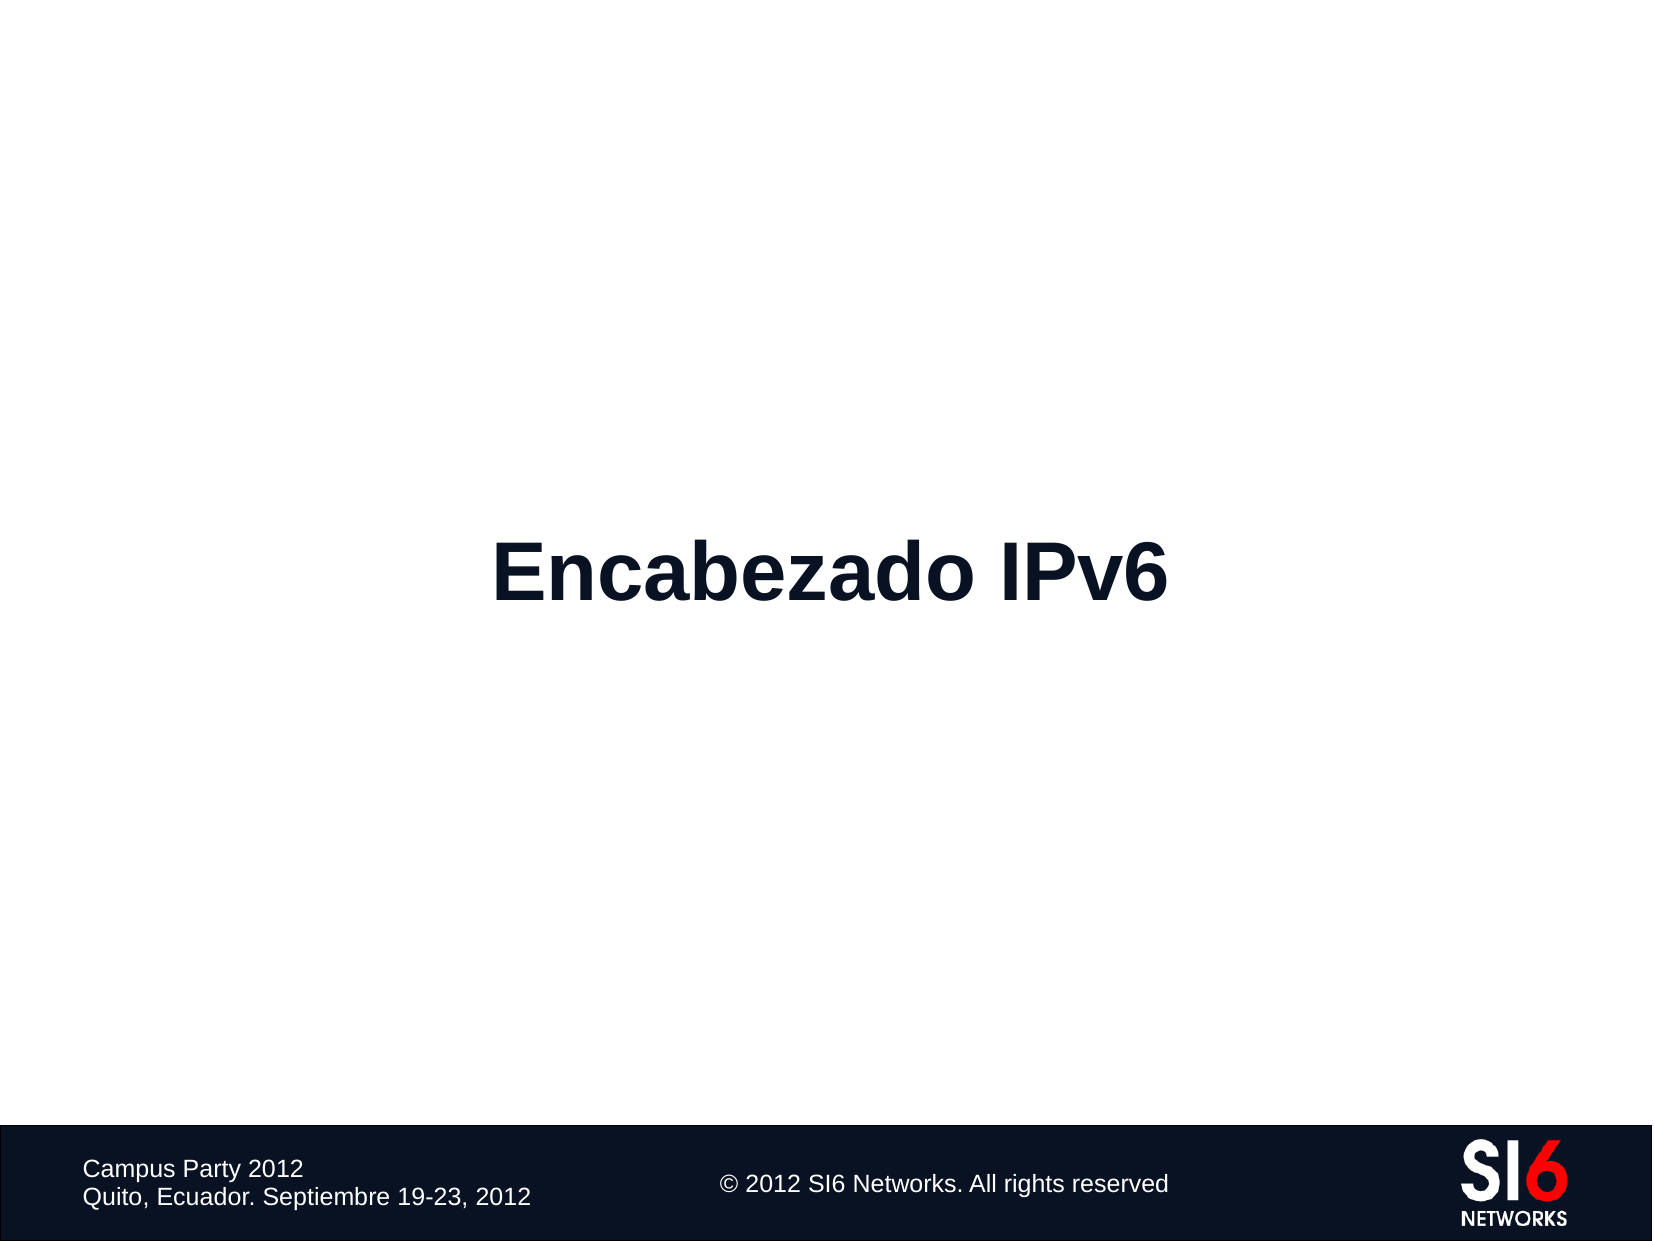

# Encabezado IPv6
Congreso de Seguridad en Computo 2011
12